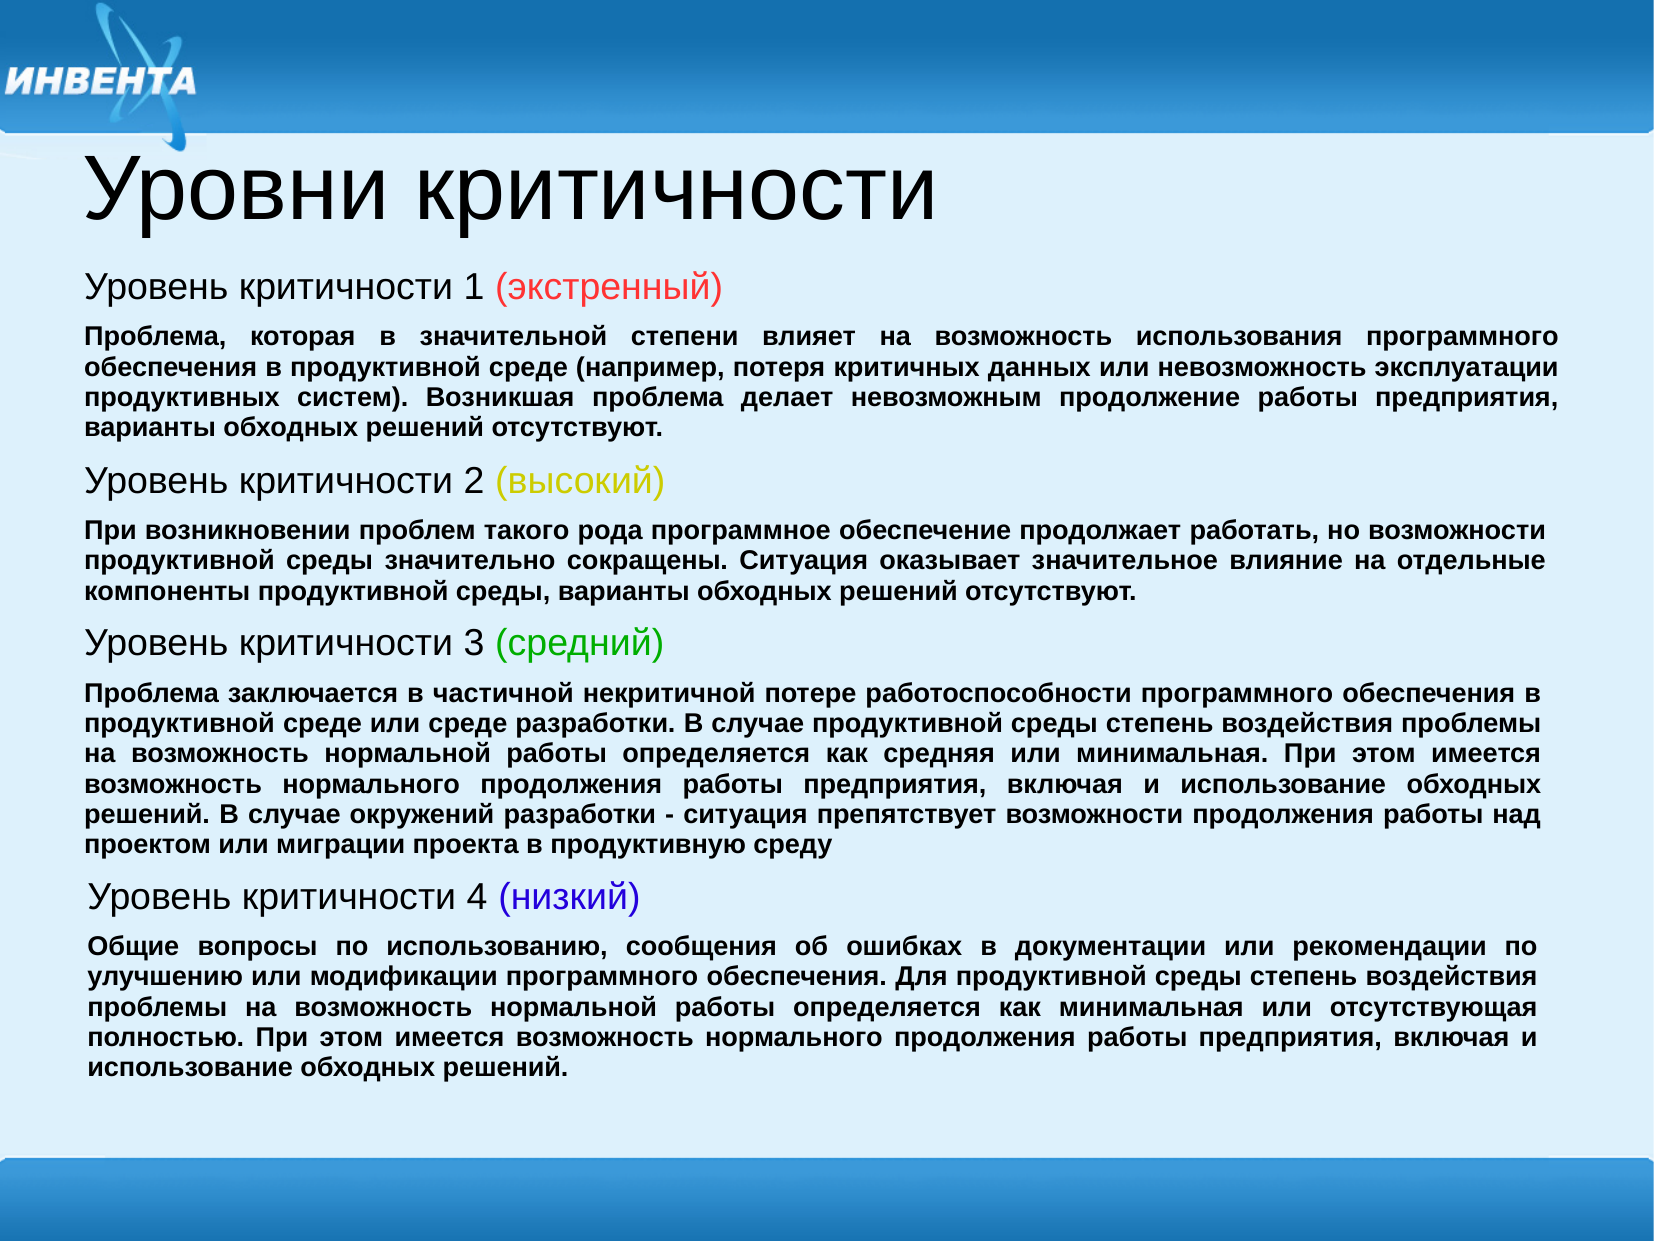

# Уровни критичности
Уровень критичности 1 (экстренный)
Проблема, которая в значительной степени влияет на возможность использования программного обеспечения в продуктивной среде (например, потеря критичных данных или невозможность эксплуатации продуктивных систем). Возникшая проблема делает невозможным продолжение работы предприятия, варианты обходных решений отсутствуют.
Уровень критичности 2 (высокий)
При возникновении проблем такого рода программное обеспечение продолжает работать, но возможности продуктивной среды значительно сокращены. Ситуация оказывает значительное влияние на отдельные компоненты продуктивной среды, варианты обходных решений отсутствуют.
Уровень критичности 3 (средний)
Проблема заключается в частичной некритичной потере работоспособности программного обеспечения в продуктивной среде или среде разработки. В случае продуктивной среды степень воздействия проблемы на возможность нормальной работы определяется как средняя или минимальная. При этом имеется возможность нормального продолжения работы предприятия, включая и использование обходных решений. В случае окружений разработки - ситуация препятствует возможности продолжения работы над проектом или миграции проекта в продуктивную среду
Уровень критичности 4 (низкий)
Общие вопросы по использованию, сообщения об ошибках в документации или рекомендации по улучшению или модификации программного обеспечения. Для продуктивной среды степень воздействия проблемы на возможность нормальной работы определяется как минимальная или отсутствующая полностью. При этом имеется возможность нормального продолжения работы предприятия, включая и использование обходных решений.